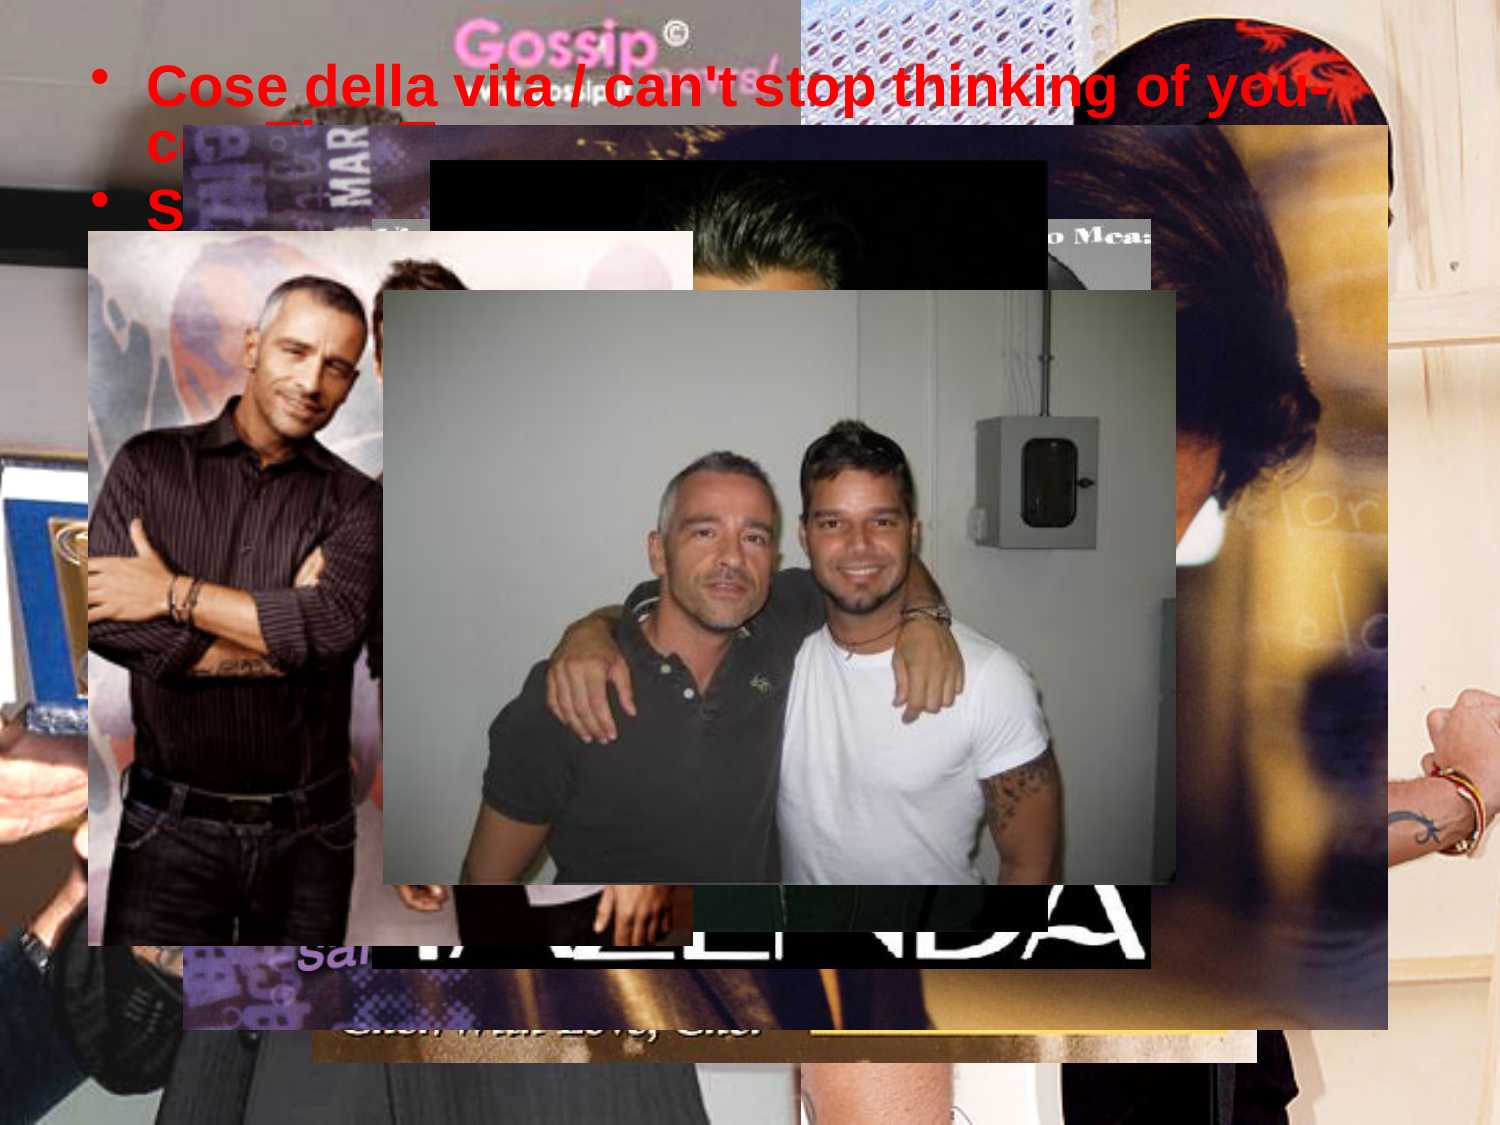

# Cose della vita / can't stop thinking of you-con Tina Turner
Se bastasse una canzone-con Luciano Pavarotti
Anima gamella-con i Gemelli Diversi
Più che puoi-con Cher
I belong to you-con Anastacia
That's all I need to know-Difenderò-con Joe Cocker
Nel blu dipinto di blu-con Laura Pausini
A ti-con Ricardo Arjona
Domo mia-con i Tazenda
Non siamo soli-con Ricky Martin…